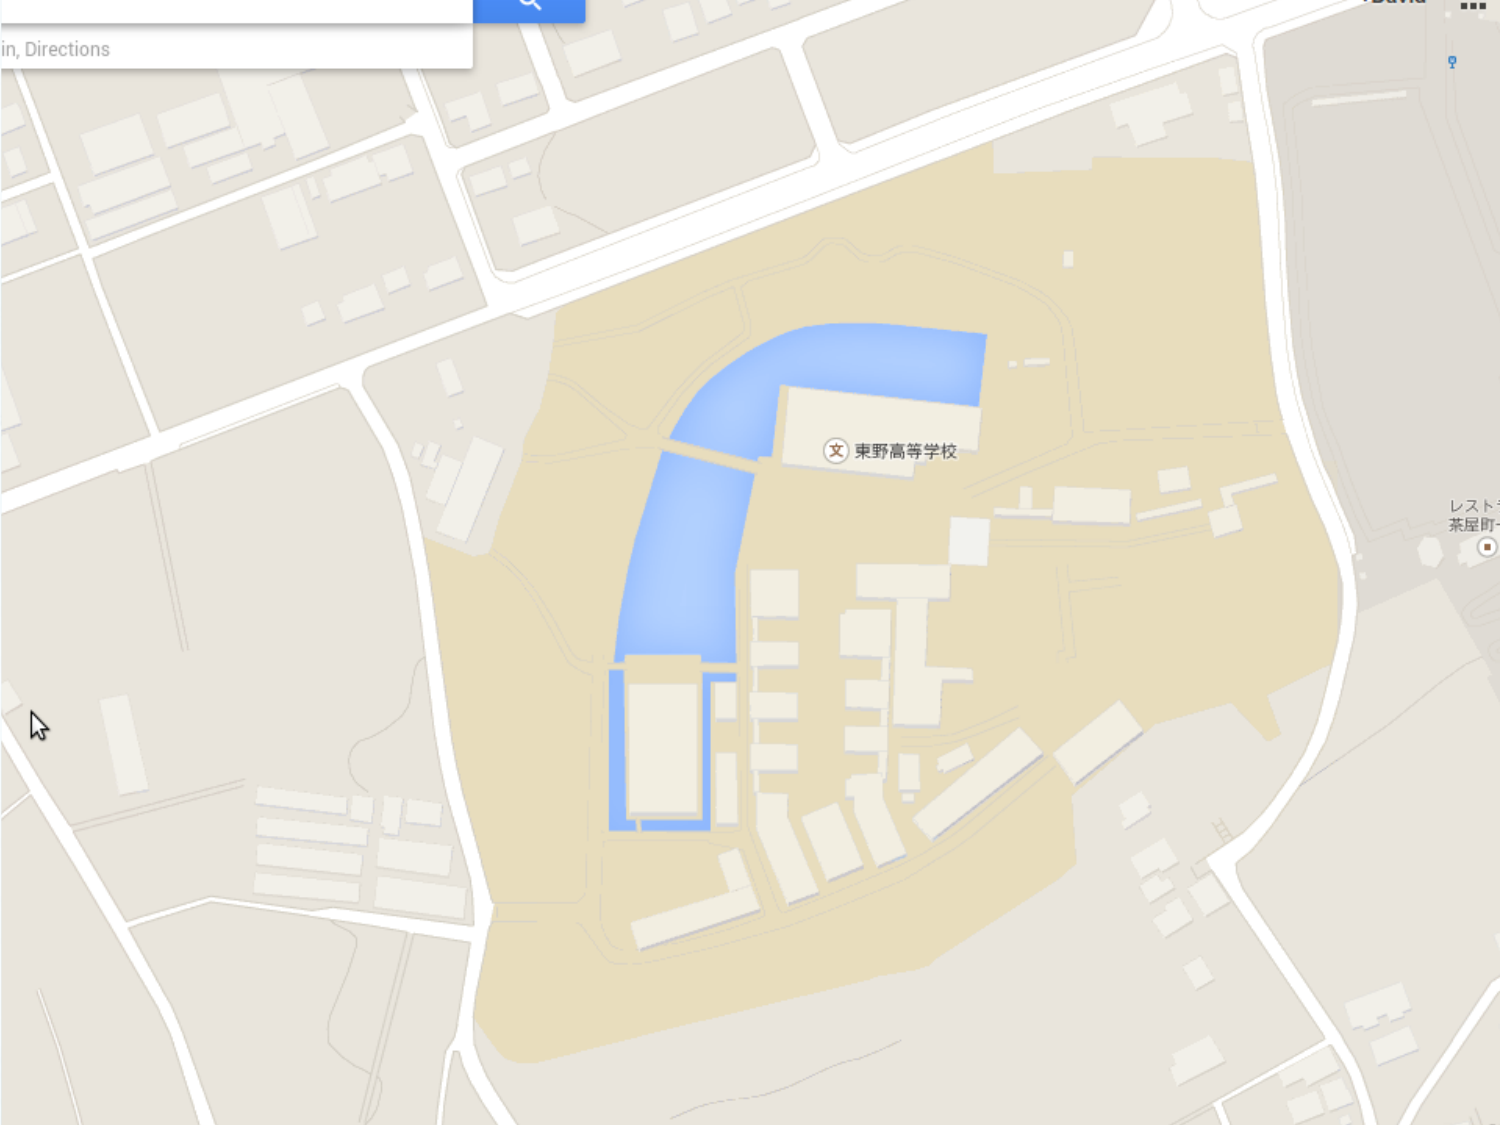

# The entrance to the campus is on the east side
An Invitation to Service Systems Thinking
October 2014
14